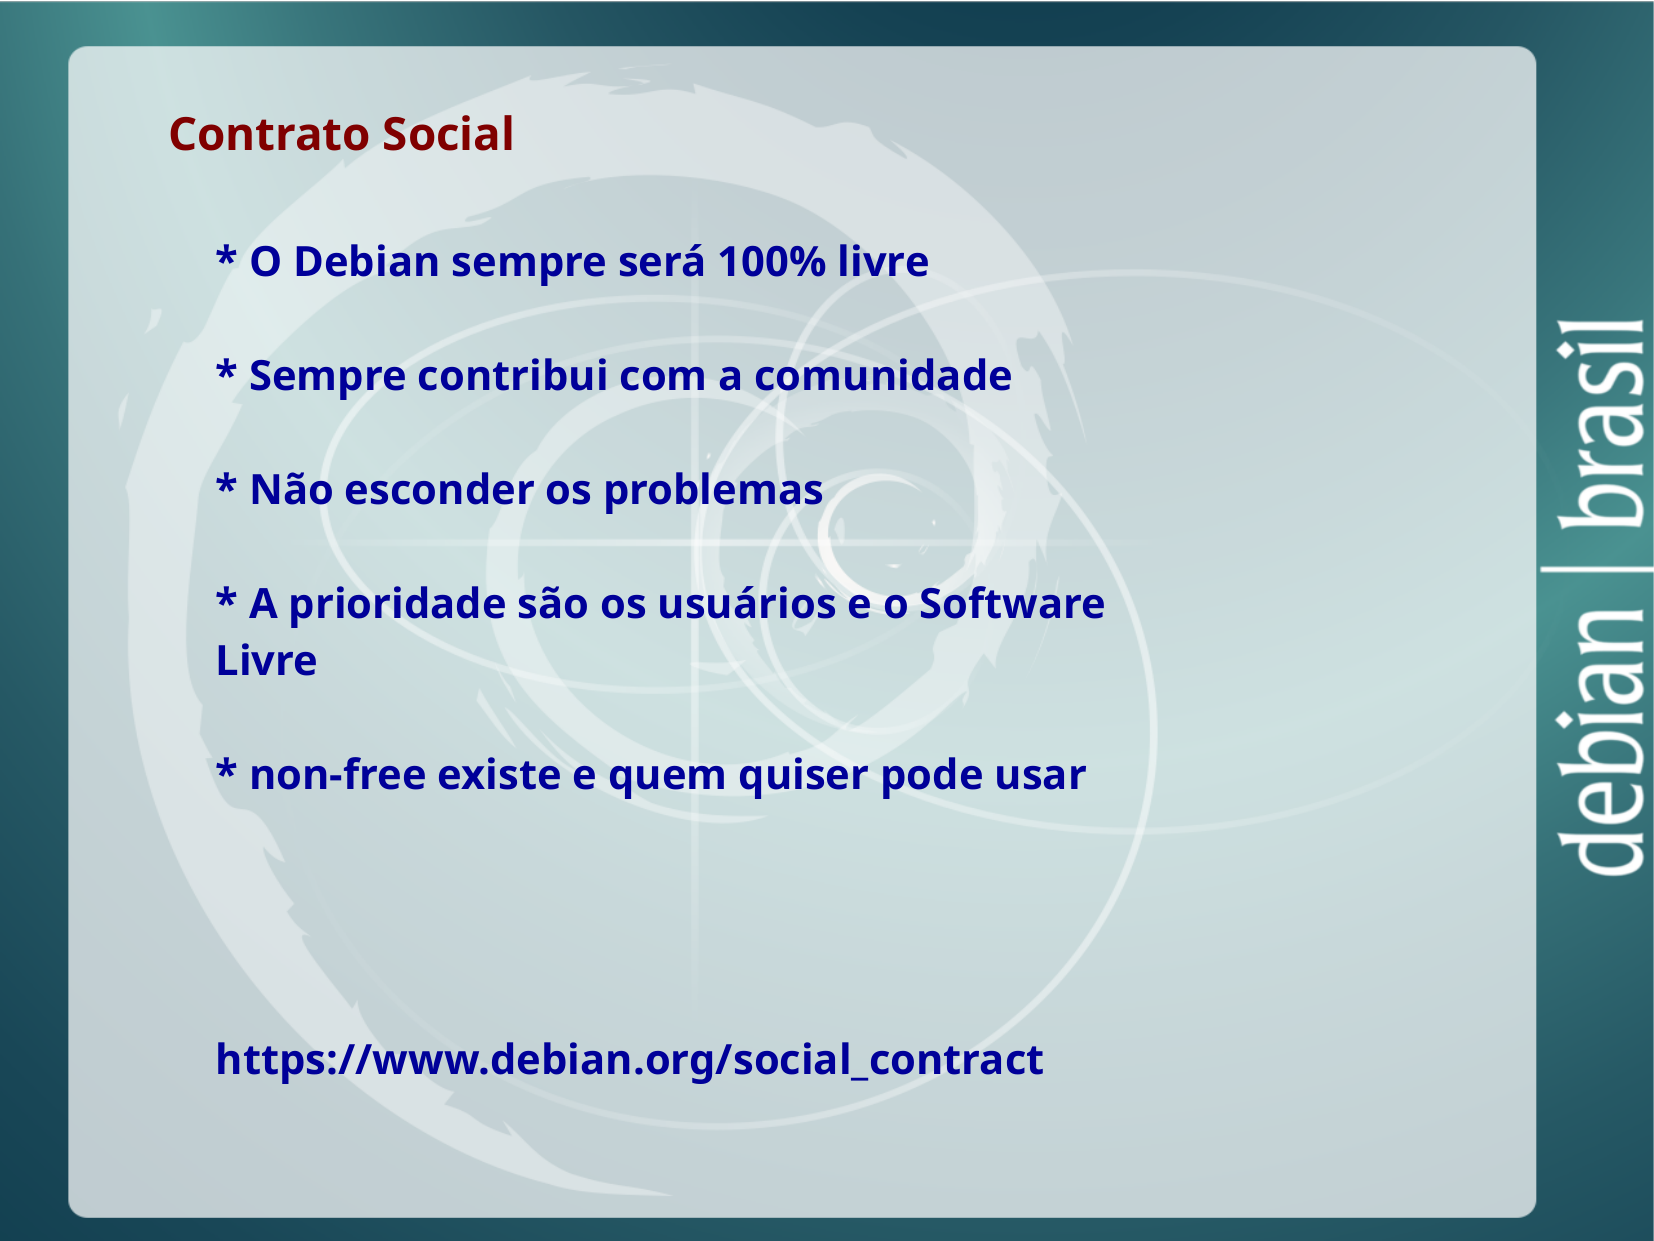

Contrato Social
* O Debian sempre será 100% livre
* Sempre contribui com a comunidade
* Não esconder os problemas
* A prioridade são os usuários e o Software Livre
* non-free existe e quem quiser pode usar
https://www.debian.org/social_contract